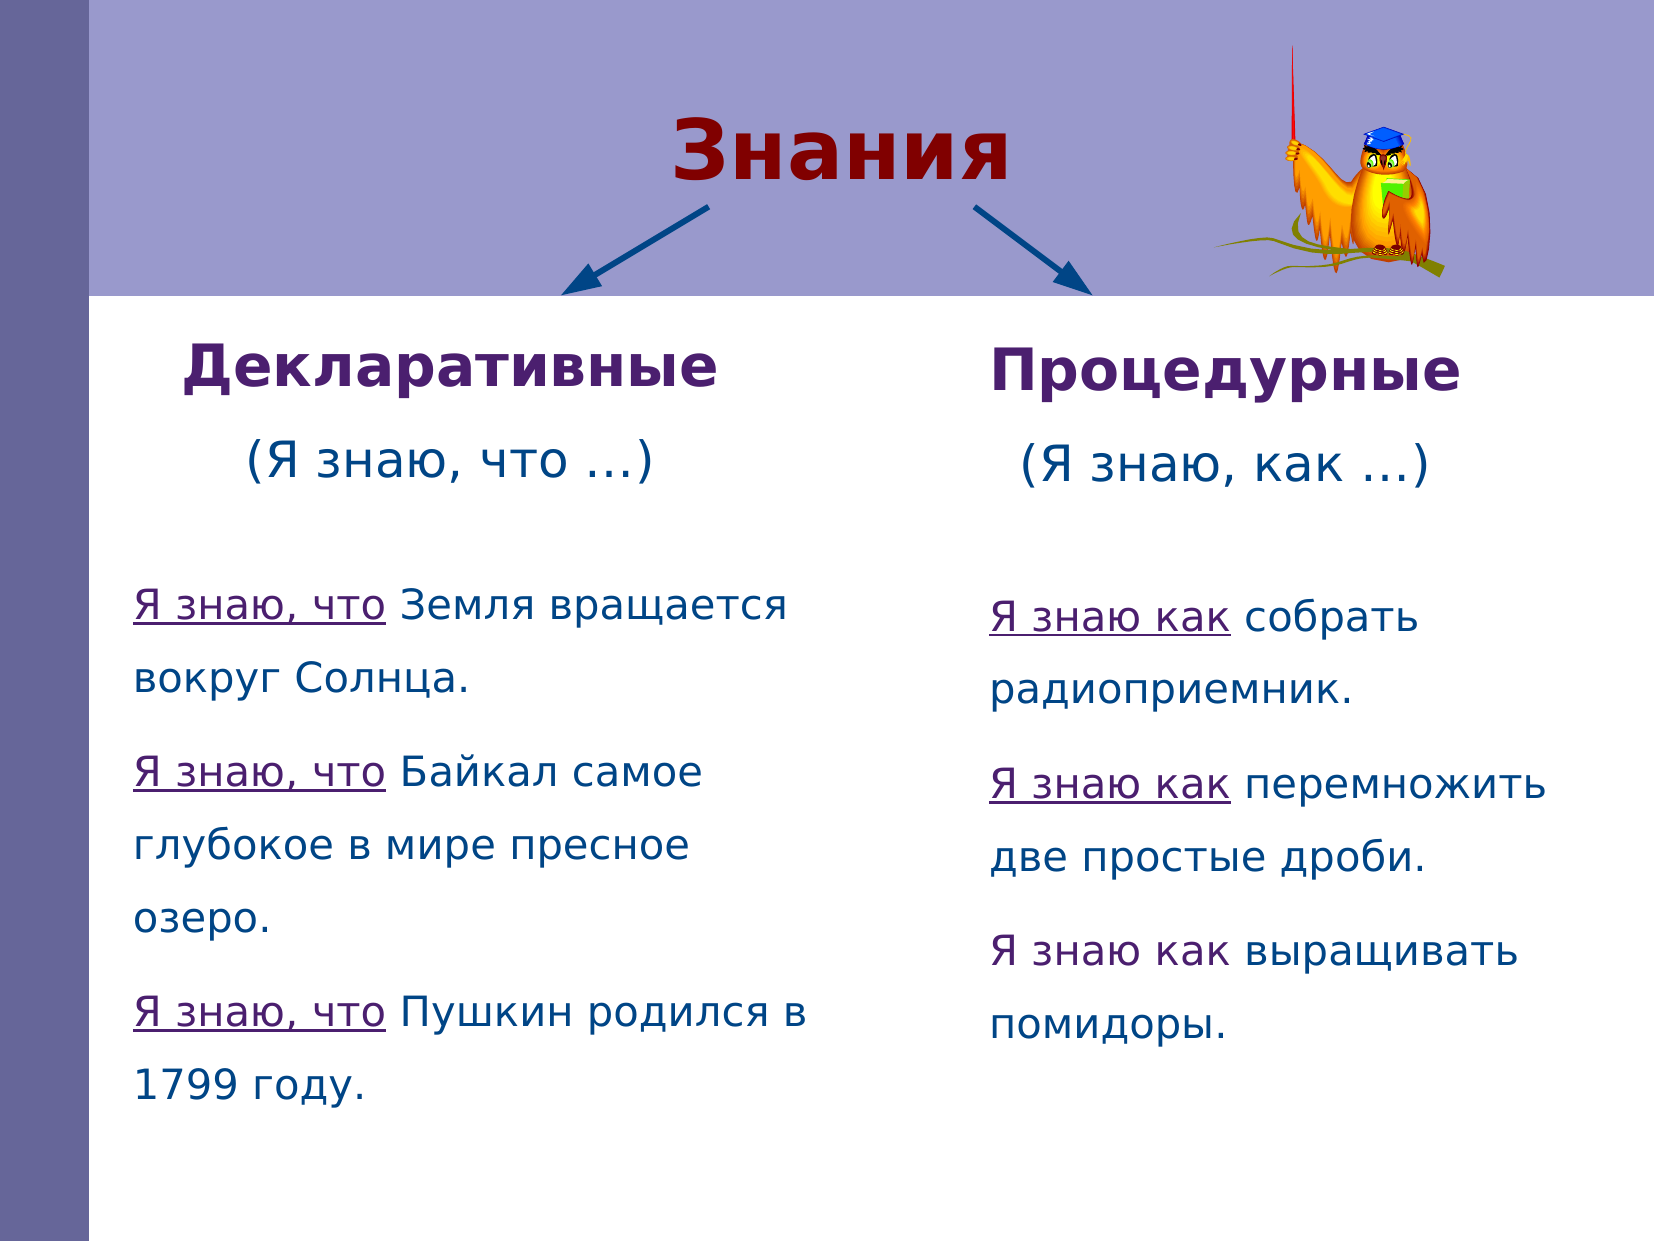

Знания
Декларативные
(Я знаю, что …)
Процедурные
(Я знаю, как …)
Я знаю, что Земля вращается вокруг Солнца.
Я знаю, что Байкал самое глубокое в мире пресное озеро.
Я знаю, что Пушкин родился в 1799 году.
Я знаю как собрать радиоприемник.
Я знаю как перемножить две простые дроби.
Я знаю как выращивать помидоры.